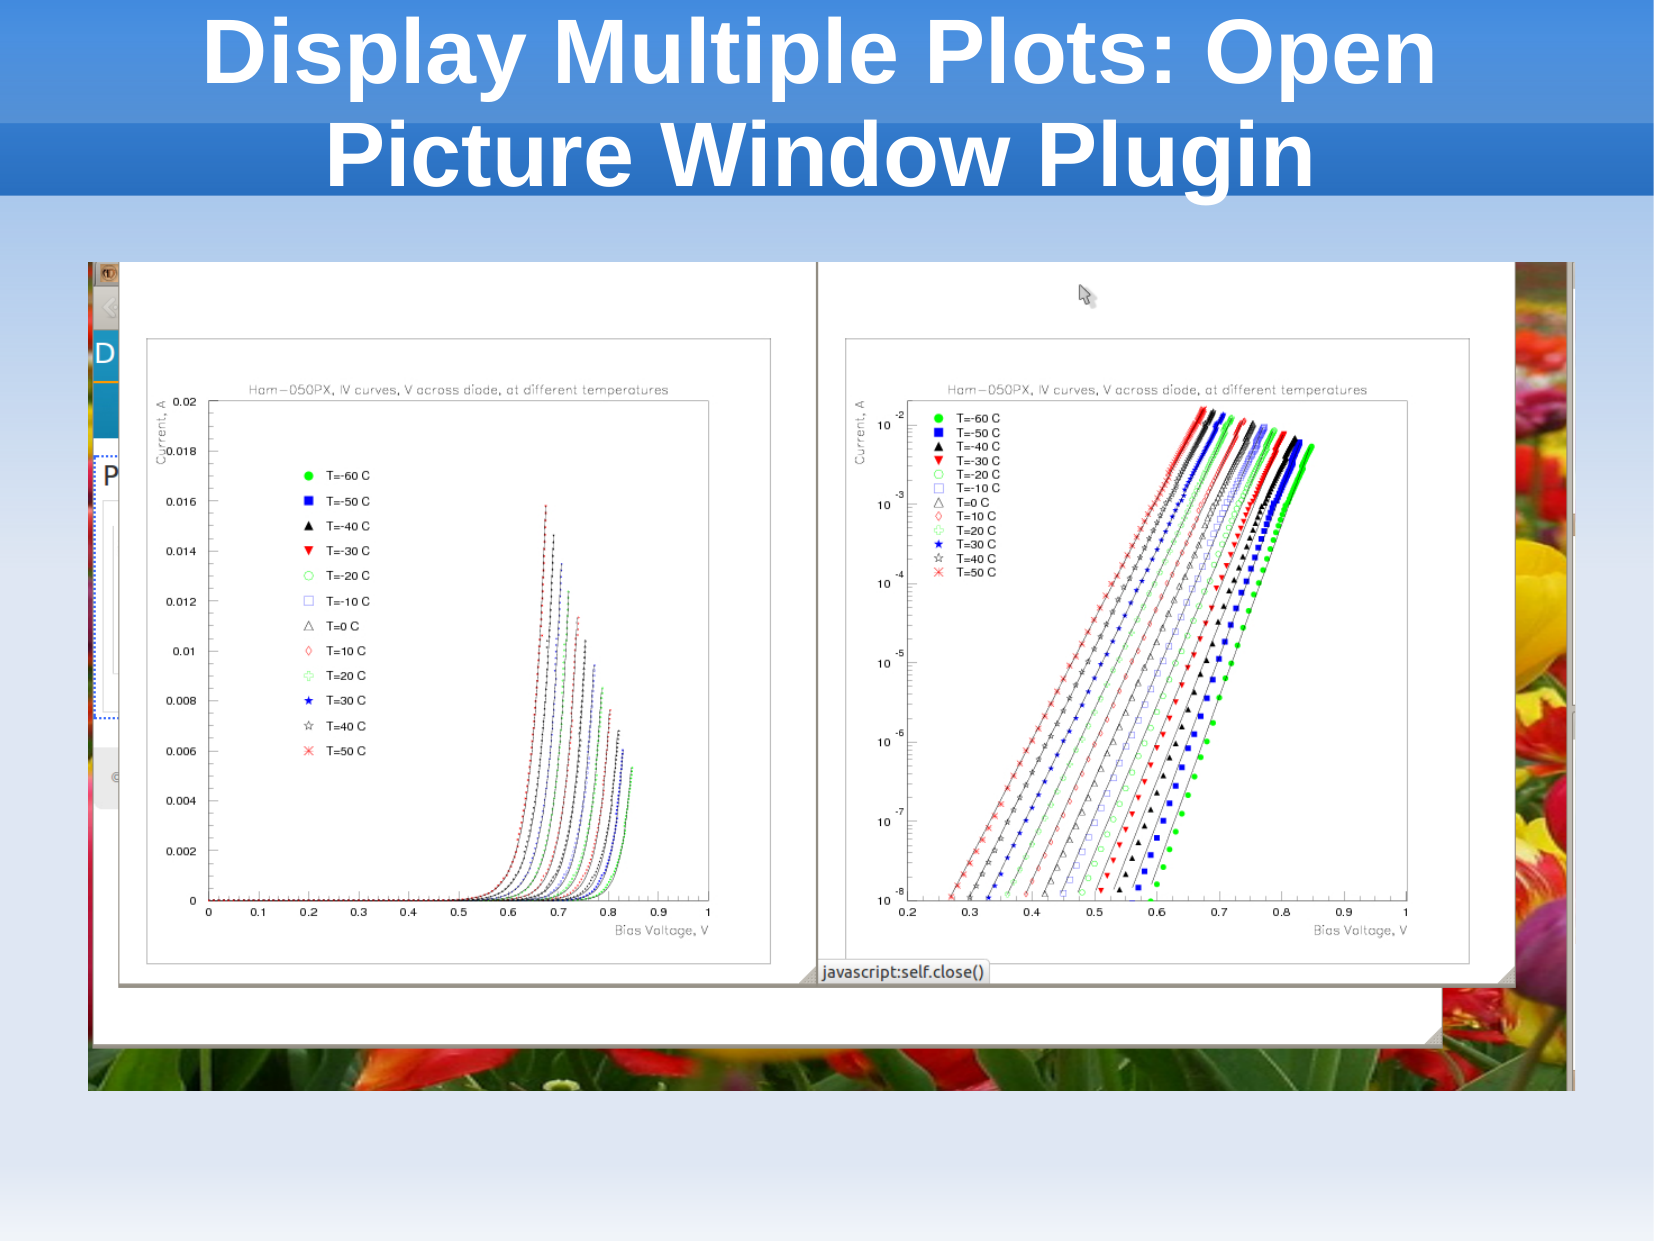

# Display Multiple Plots: Open Picture Window Plugin
Click each plot to enlarge